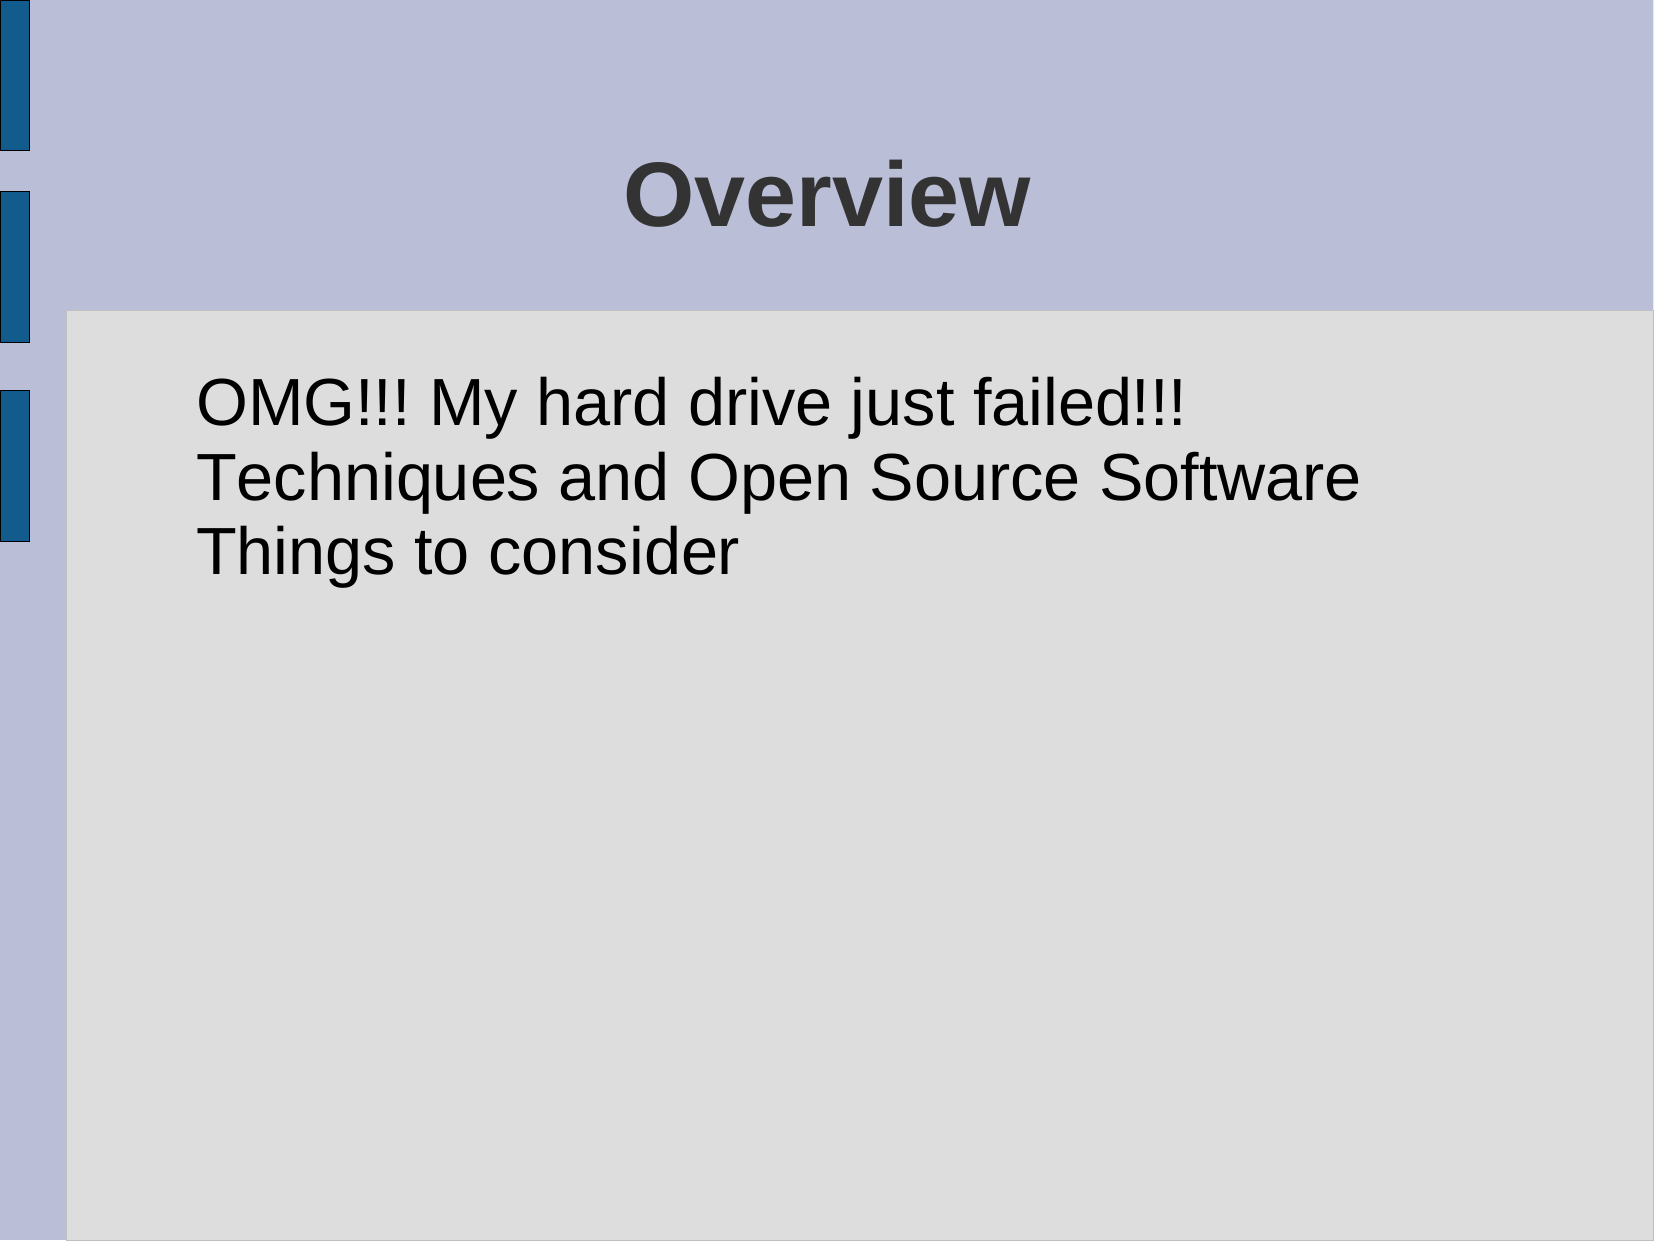

# Overview
OMG!!! My hard drive just failed!!!
Techniques and Open Source Software
Things to consider